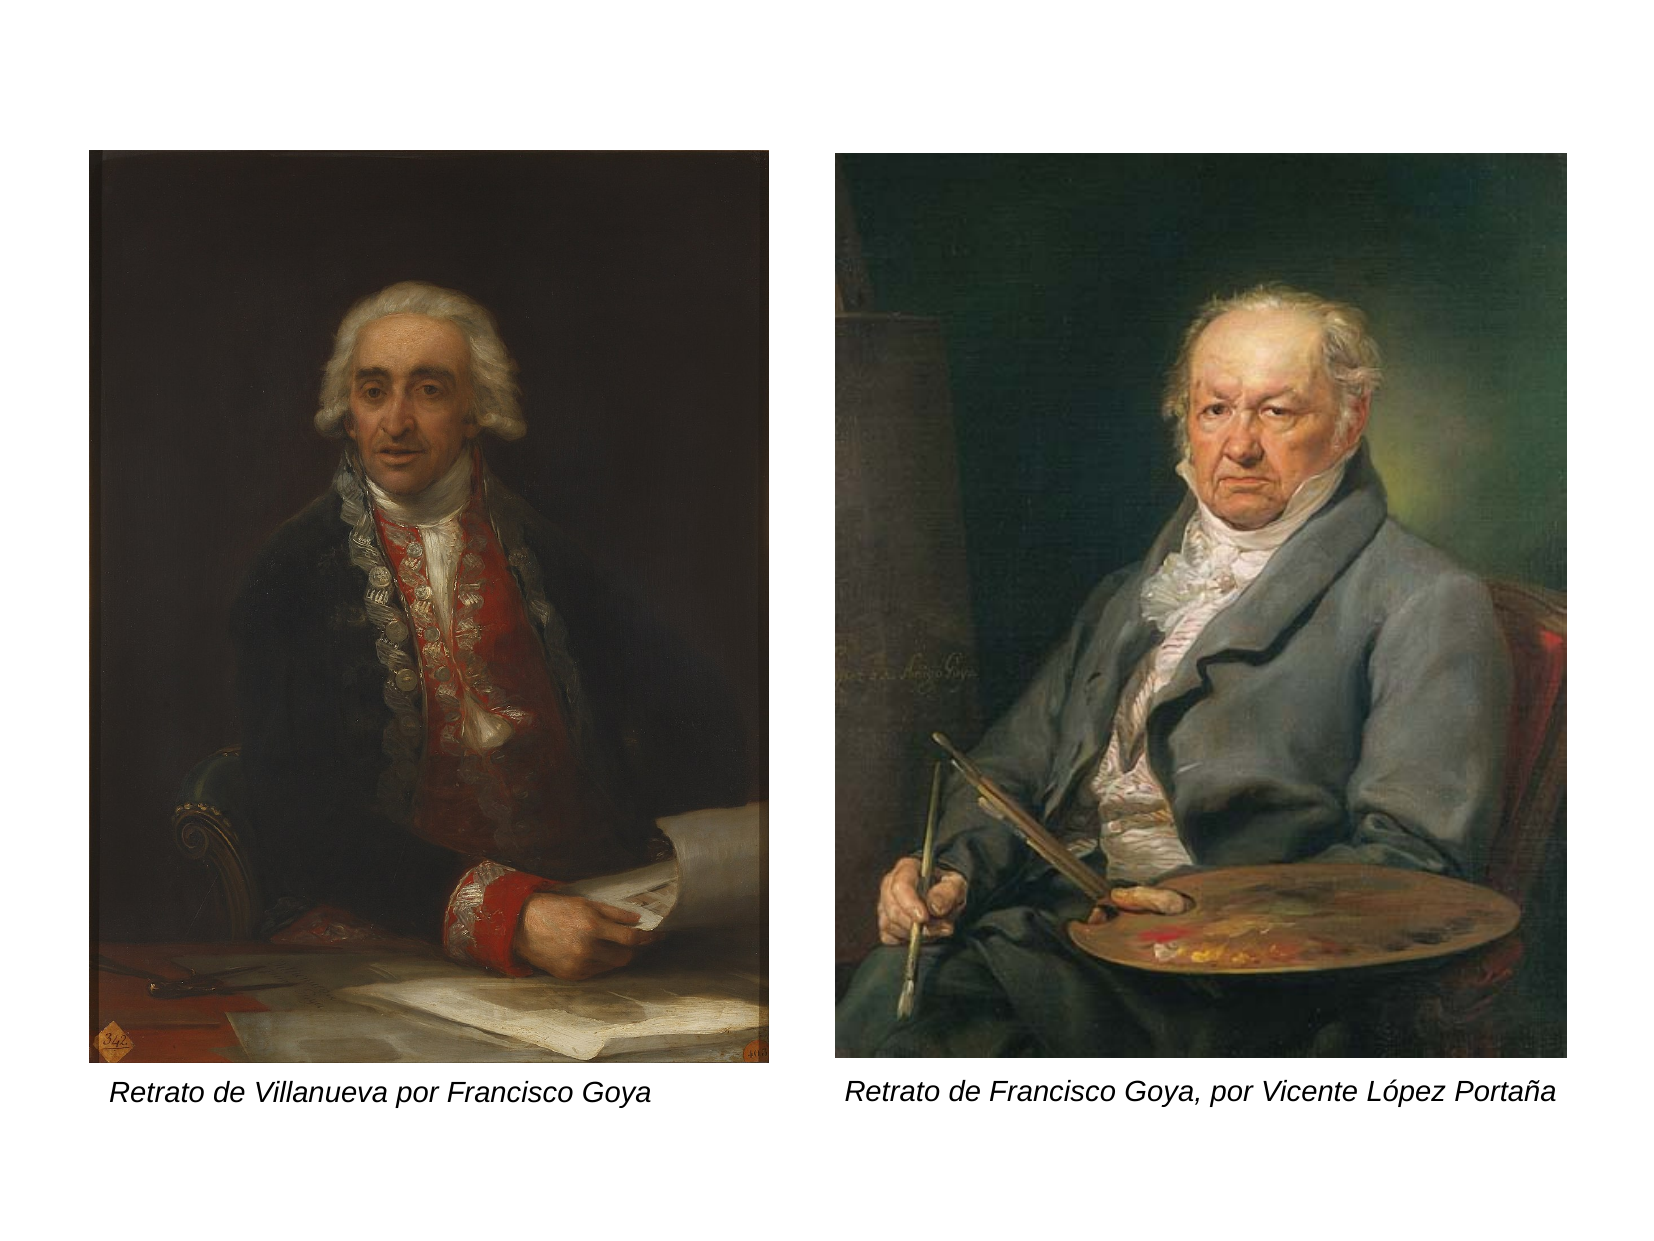

Retrato de Francisco Goya, por Vicente López Portaña
Retrato de Villanueva por Francisco Goya